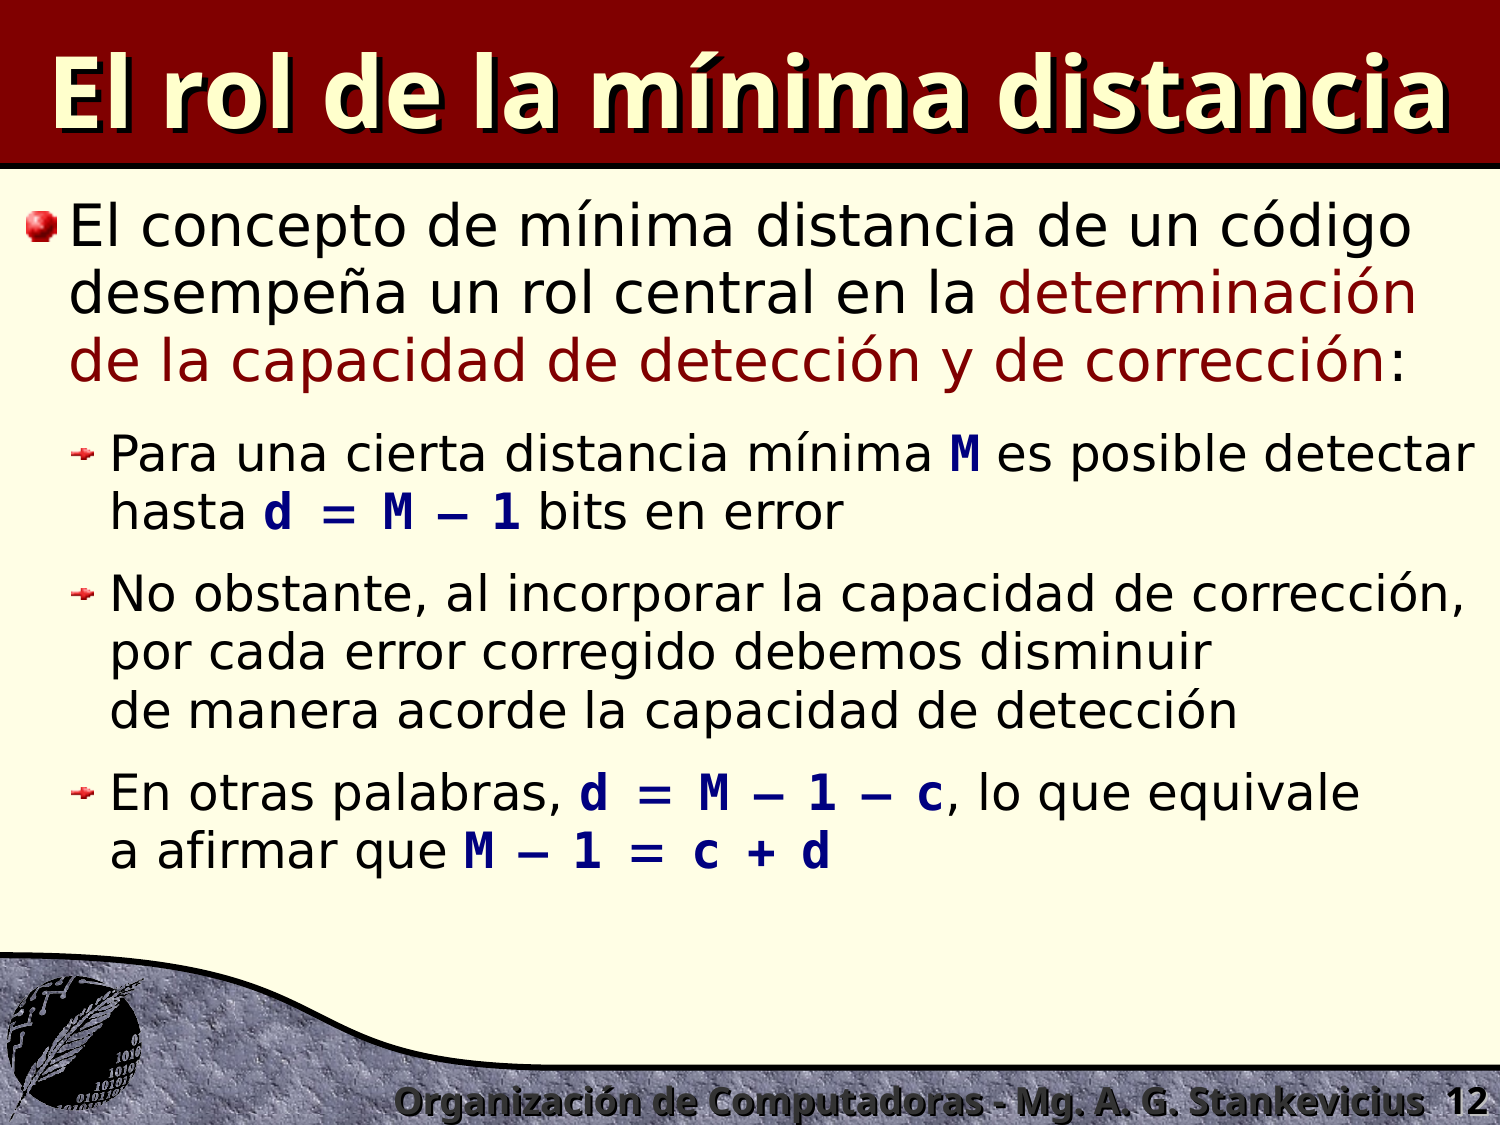

# El rol de la mínima distancia
El concepto de mínima distancia de un código desempeña un rol central en la determinación de la capacidad de detección y de corrección:
Para una cierta distancia mínima M es posible detectar hasta d = M – 1 bits en error
No obstante, al incorporar la capacidad de corrección,
por cada error corregido debemos disminuir
de manera acorde la capacidad de detección
En otras palabras, d = M – 1 – c, lo que equivale
a afirmar que M – 1 = c + d
12